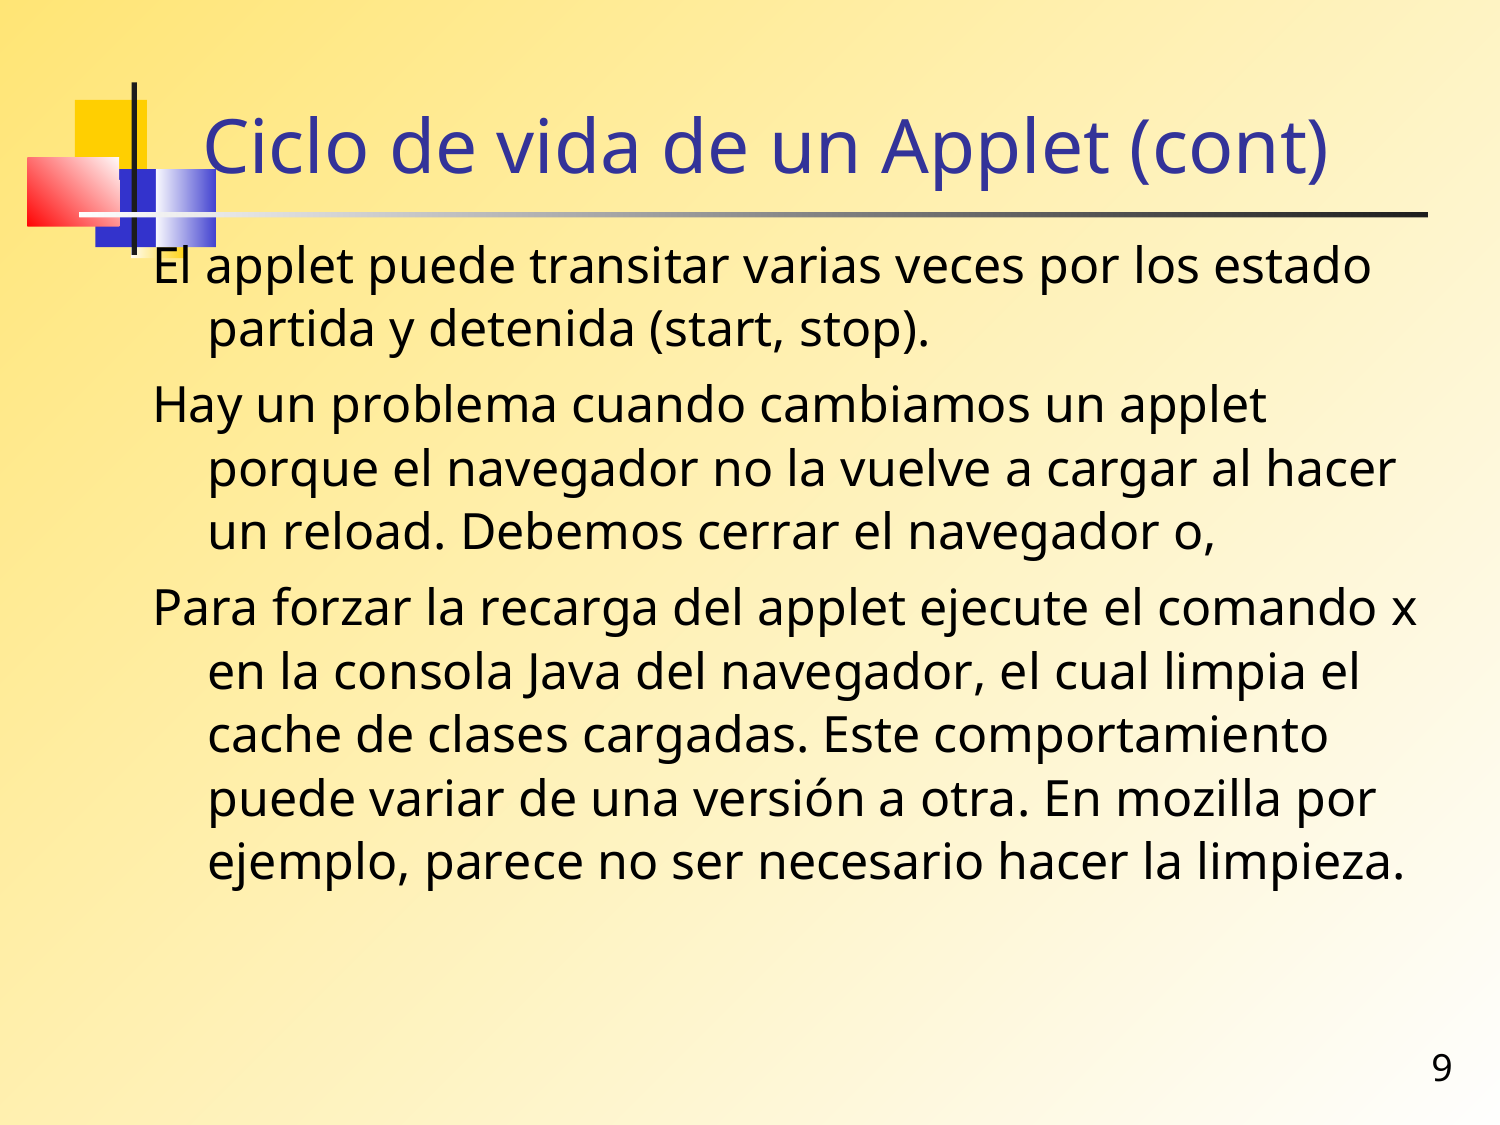

# Ciclo de vida de un Applet (cont)‏
El applet puede transitar varias veces por los estado partida y detenida (start, stop).
Hay un problema cuando cambiamos un applet porque el navegador no la vuelve a cargar al hacer un reload. Debemos cerrar el navegador o,
Para forzar la recarga del applet ejecute el comando x en la consola Java del navegador, el cual limpia el cache de clases cargadas. Este comportamiento puede variar de una versión a otra. En mozilla por ejemplo, parece no ser necesario hacer la limpieza.